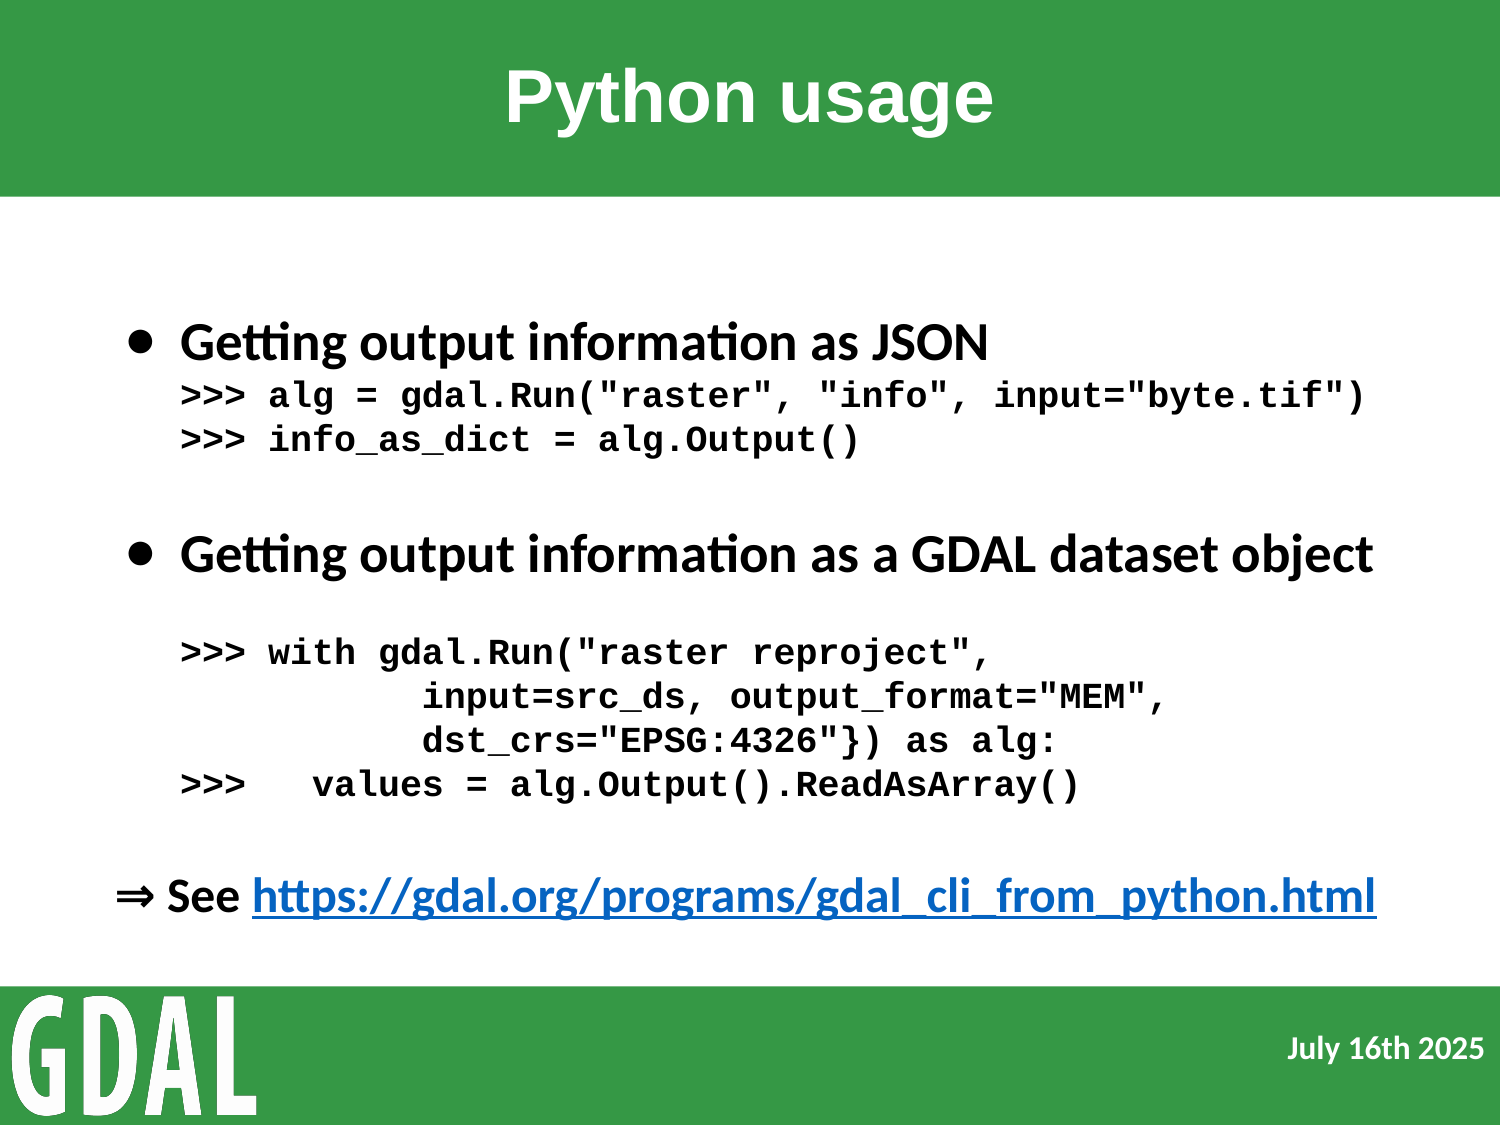

# Python usage
Getting output information as JSON
>>> alg = gdal.Run("raster", "info", input="byte.tif")
>>> info_as_dict = alg.Output()
Getting output information as a GDAL dataset object
>>> with gdal.Run("raster reproject",
 input=src_ds, output_format="MEM",
 dst_crs="EPSG:4326"}) as alg:
>>> values = alg.Output().ReadAsArray()
⇒ See https://gdal.org/programs/gdal_cli_from_python.html